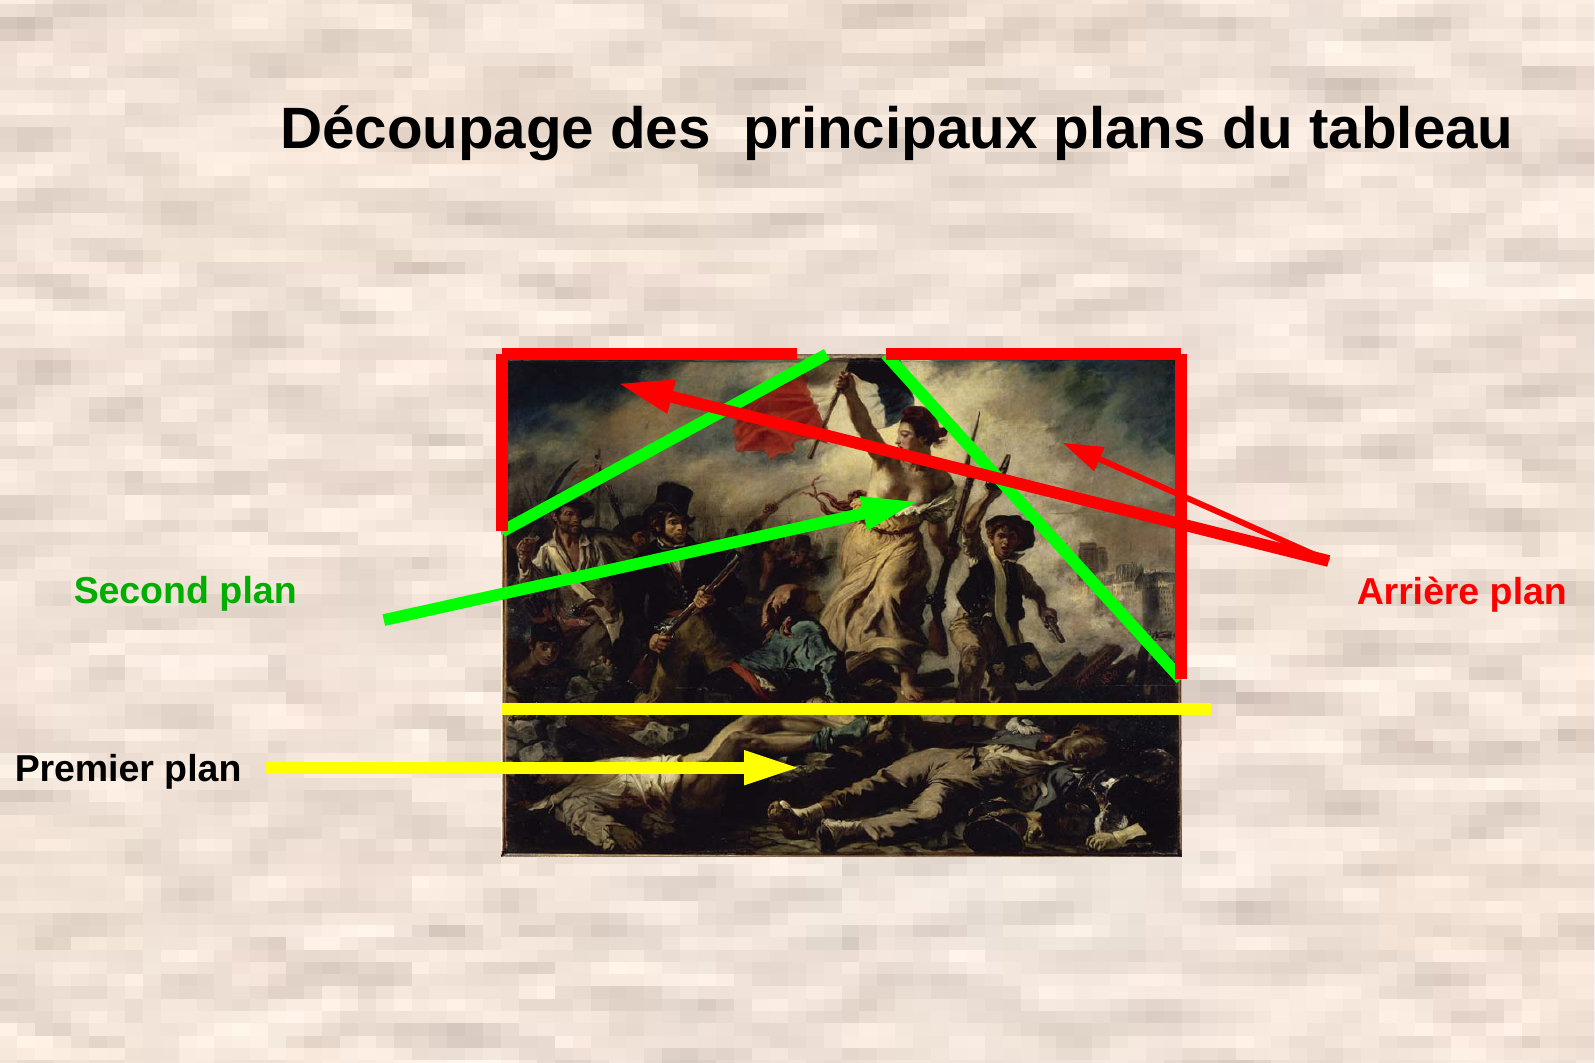

Découpage des principaux plans du tableau
Second plan
Arrière plan
Premier plan